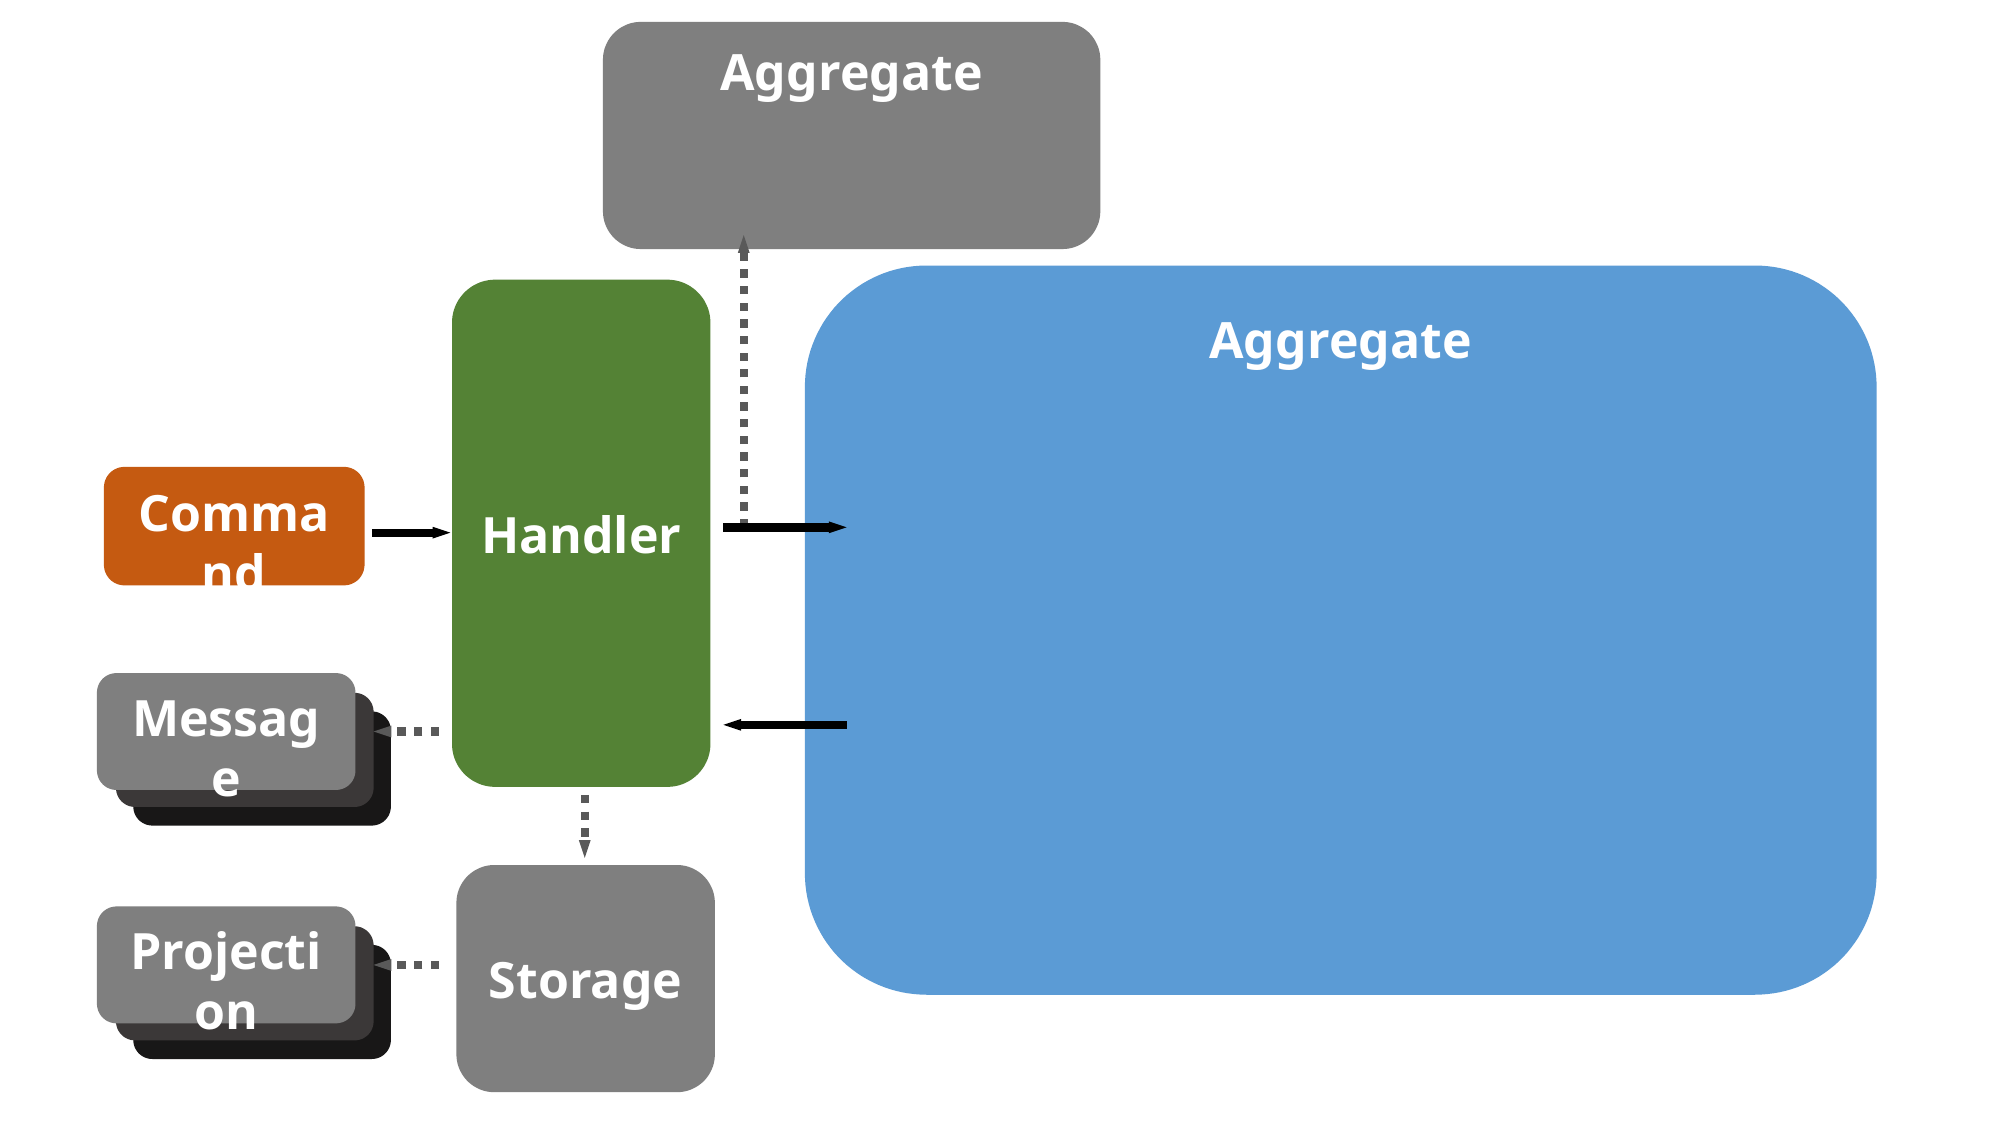

Aggregate
Aggregate
Handler
Command
Message
Event
Event
Storage
Projection
Event
Event